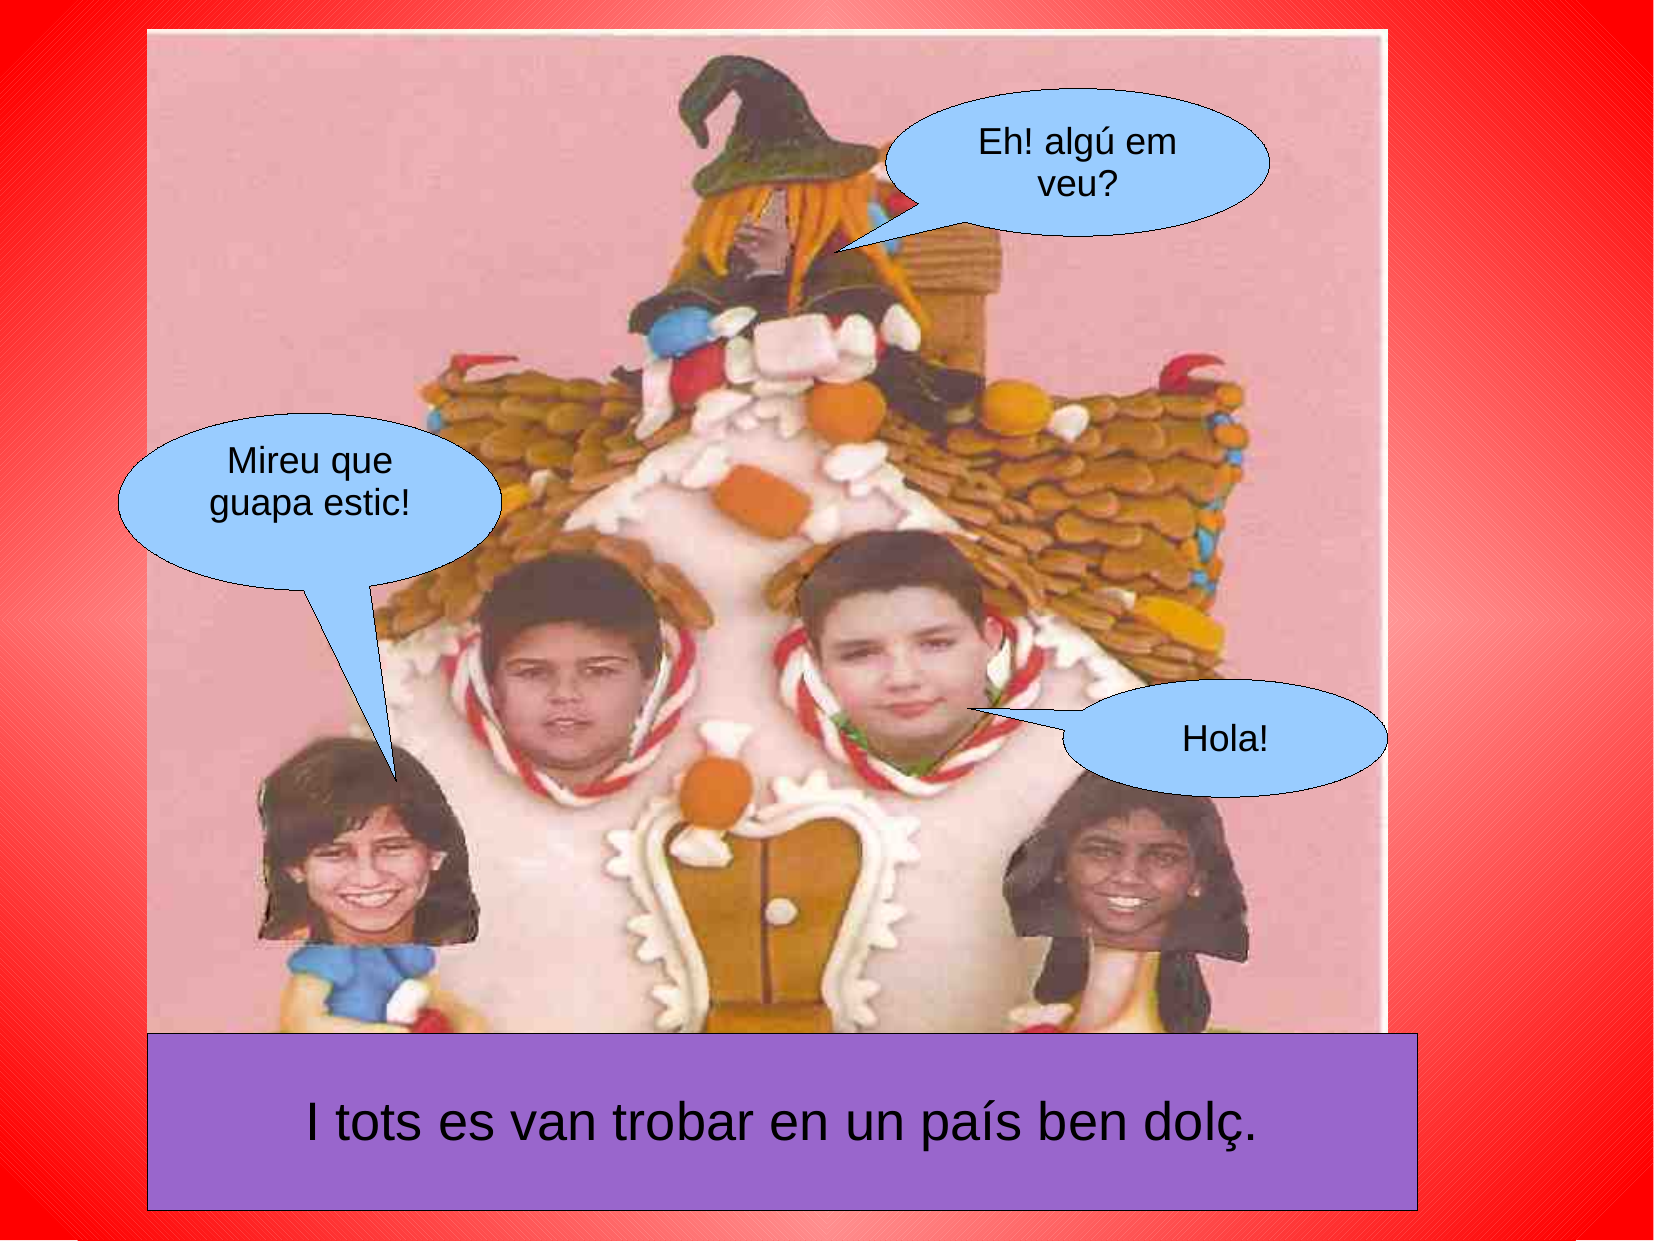

Eh! algú em veu?
#
Mireu que guapa estic!
Hola!
I tots es van trobar en un país ben dolç.